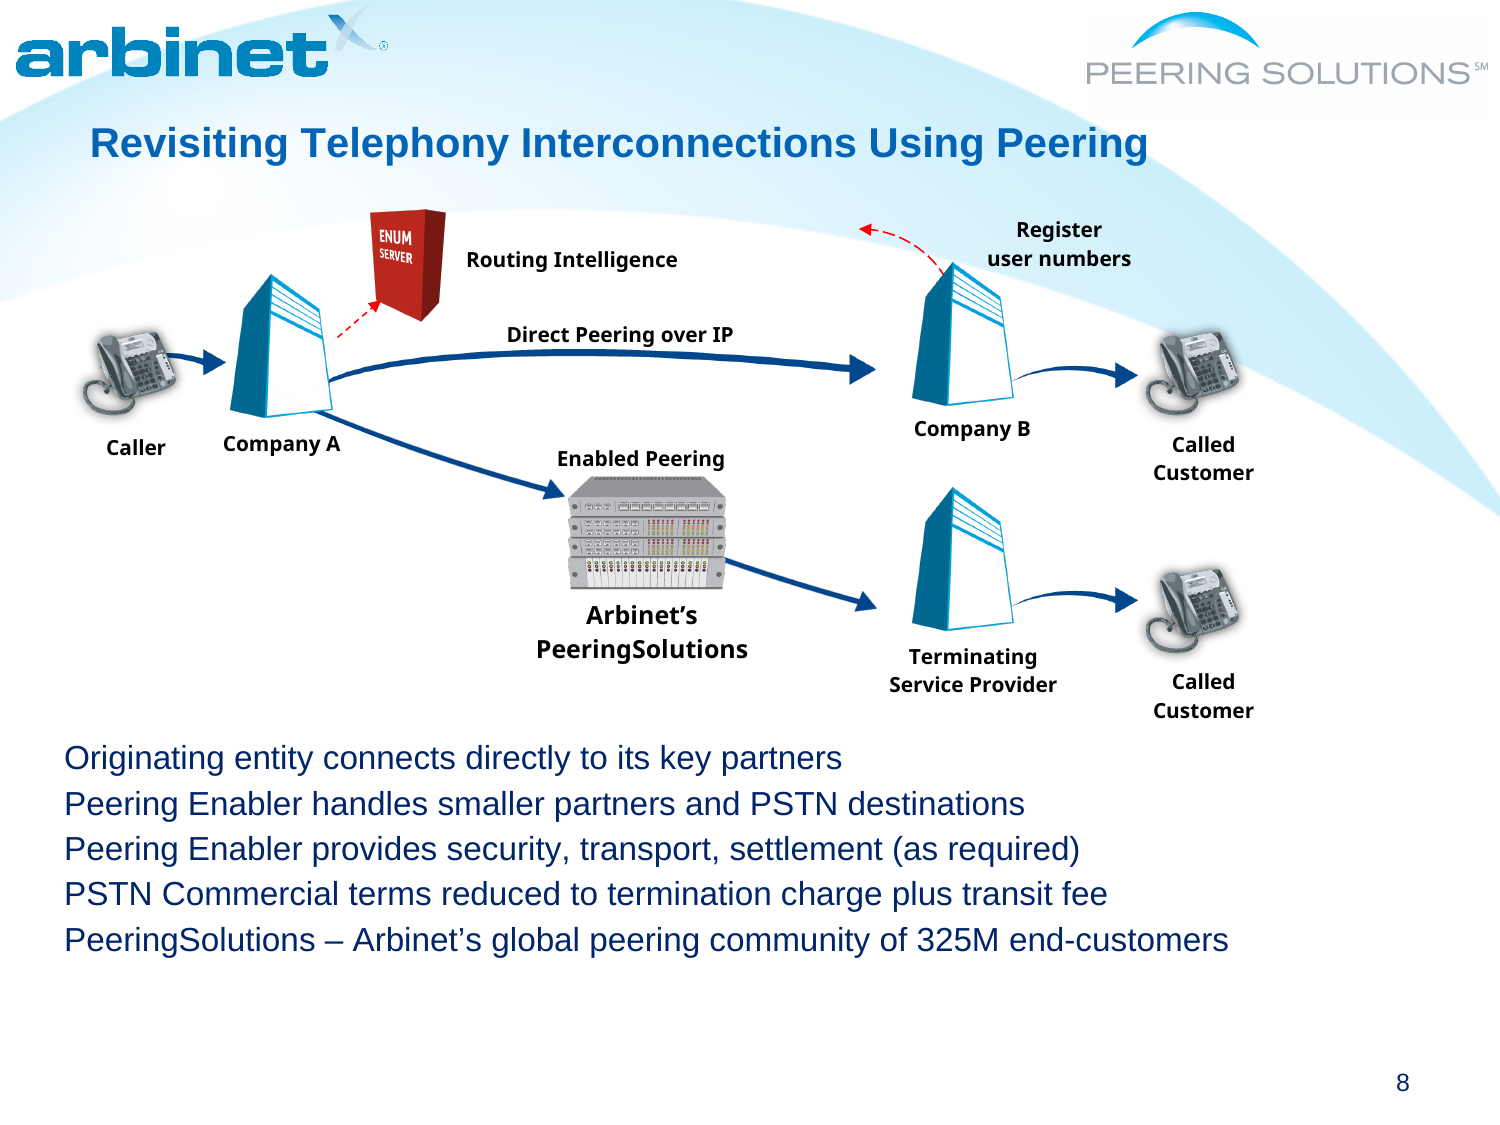

# Revisiting Telephony Interconnections Using Peering
Register
user numbers
Routing Intelligence
Direct Peering over IP
Company B
Company A
Called
Customer
Caller
Enabled Peering
Arbinet’s
PeeringSolutions
Terminating
Service Provider
Called
Customer
Originating entity connects directly to its key partners
Peering Enabler handles smaller partners and PSTN destinations
Peering Enabler provides security, transport, settlement (as required)
PSTN Commercial terms reduced to termination charge plus transit fee
PeeringSolutions – Arbinet’s global peering community of 325M end-customers
8